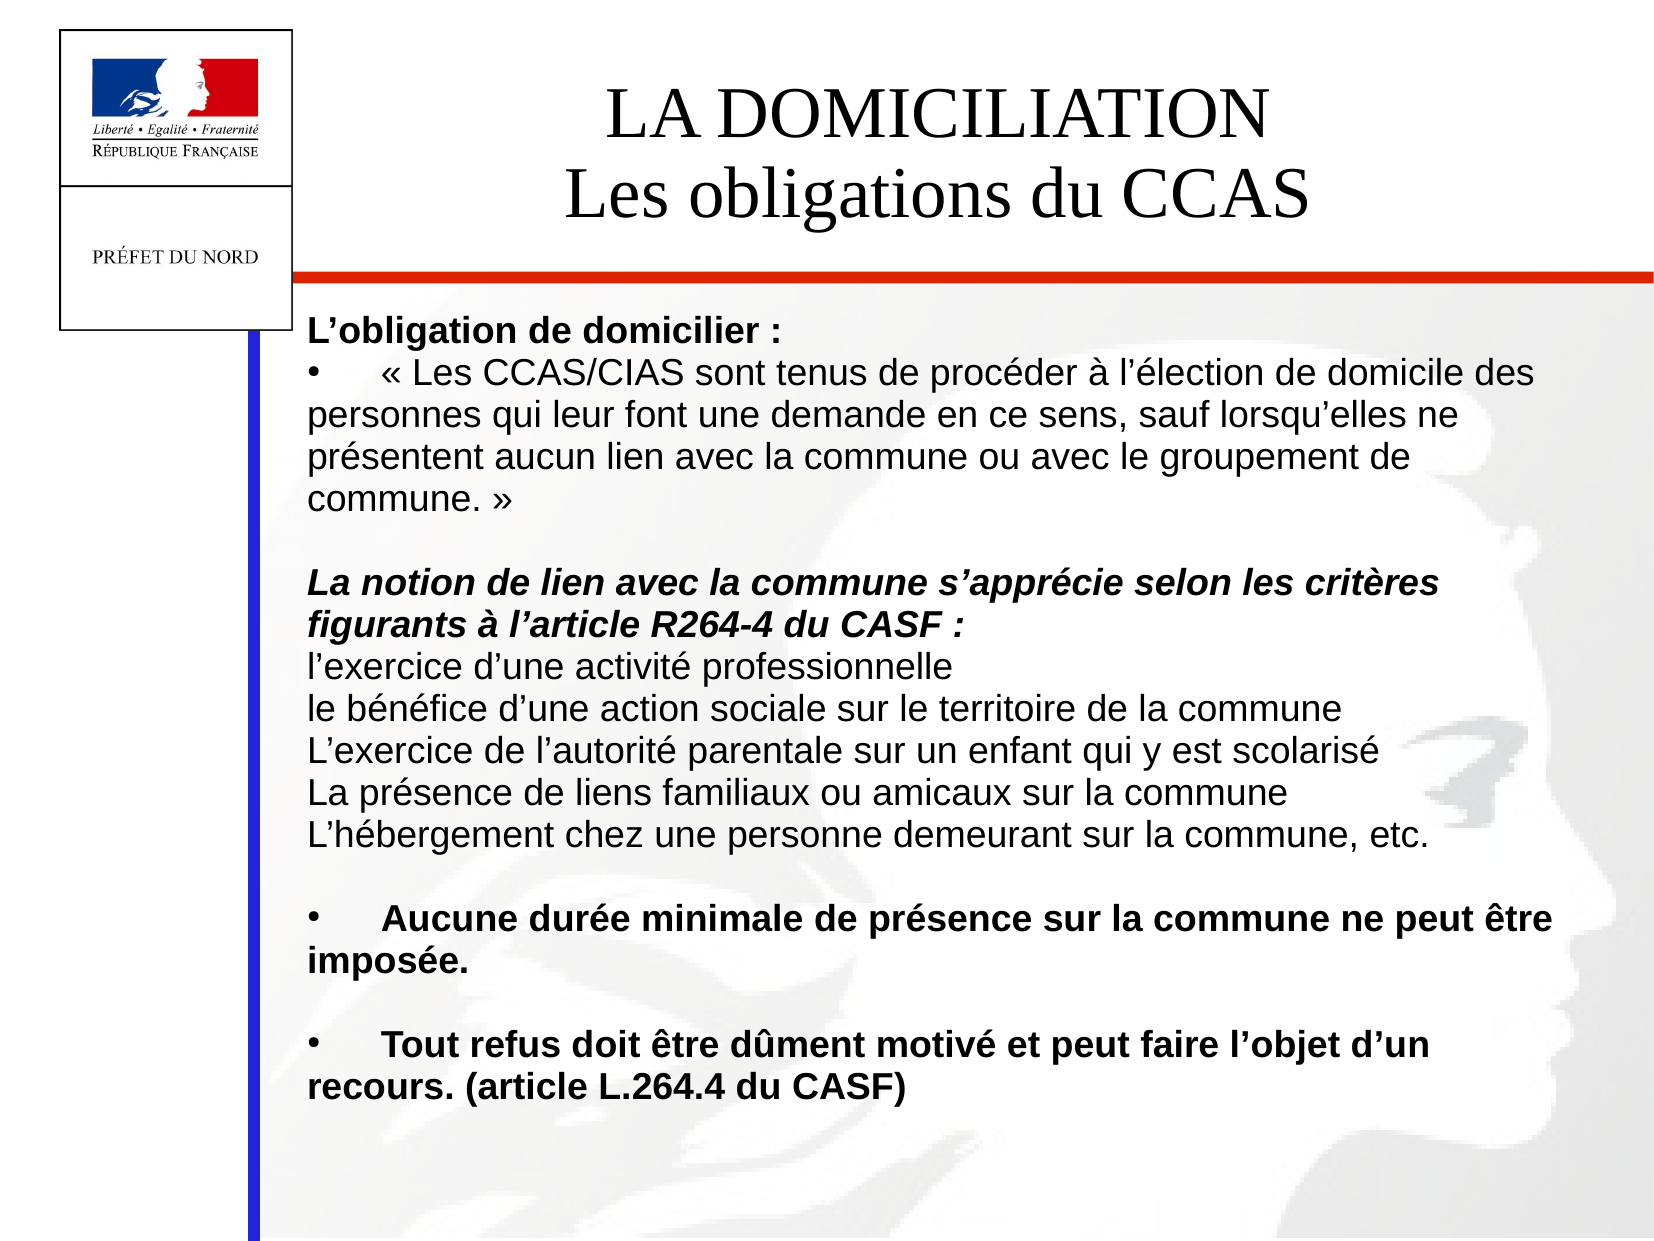

# LA DOMICILIATION Les obligations du CCAS
L’obligation de domicilier :
 	« Les CCAS/CIAS sont tenus de procéder à l’élection de domicile des personnes qui leur font une demande en ce sens, sauf lorsqu’elles ne présentent aucun lien avec la commune ou avec le groupement de commune. »
La notion de lien avec la commune s’apprécie selon les critères figurants à l’article R264-4 du CASF :
l’exercice d’une activité professionnelle
le bénéfice d’une action sociale sur le territoire de la commune
L’exercice de l’autorité parentale sur un enfant qui y est scolarisé
La présence de liens familiaux ou amicaux sur la commune
L’hébergement chez une personne demeurant sur la commune, etc.
 	Aucune durée minimale de présence sur la commune ne peut être imposée.
 	Tout refus doit être dûment motivé et peut faire l’objet d’un recours. (article L.264.4 du CASF)